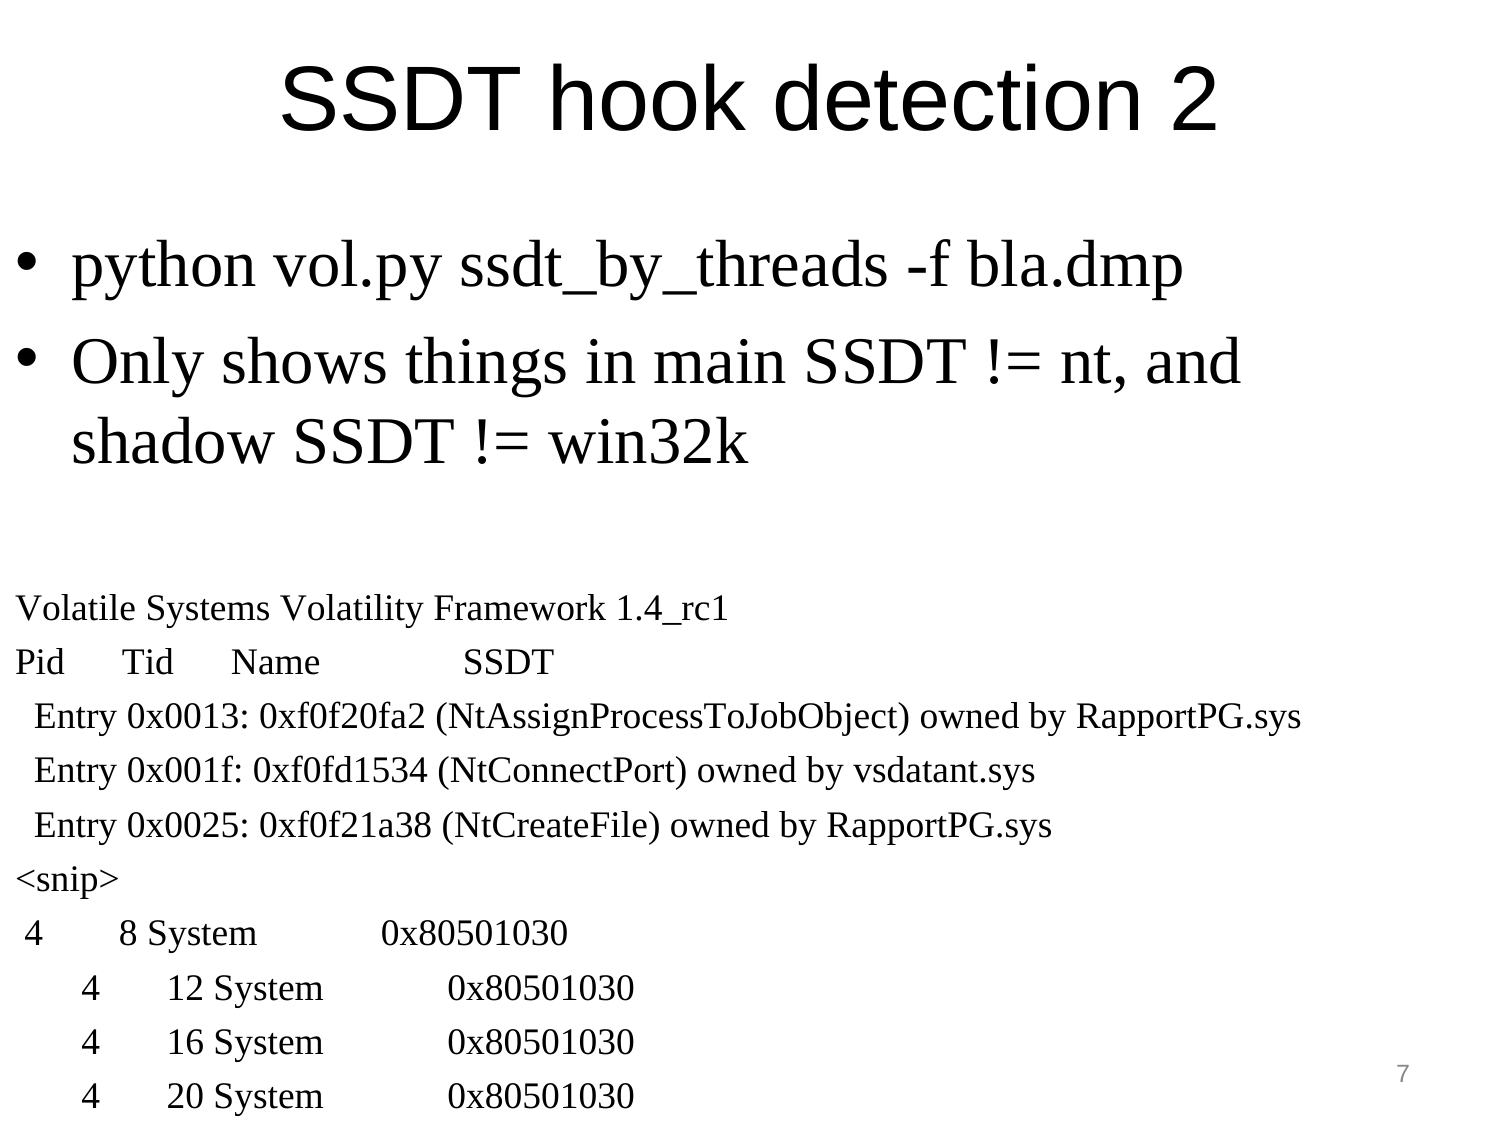

# SSDT hook detection 2
python vol.py ssdt_by_threads -f bla.dmp
Only shows things in main SSDT != nt, and shadow SSDT != win32k
Volatile Systems Volatility Framework 1.4_rc1
Pid Tid Name SSDT
 Entry 0x0013: 0xf0f20fa2 (NtAssignProcessToJobObject) owned by RapportPG.sys
 Entry 0x001f: 0xf0fd1534 (NtConnectPort) owned by vsdatant.sys
 Entry 0x0025: 0xf0f21a38 (NtCreateFile) owned by RapportPG.sys
<snip>
 4 8 System 0x80501030
 4 12 System 0x80501030
 4 16 System 0x80501030
 4 20 System 0x80501030